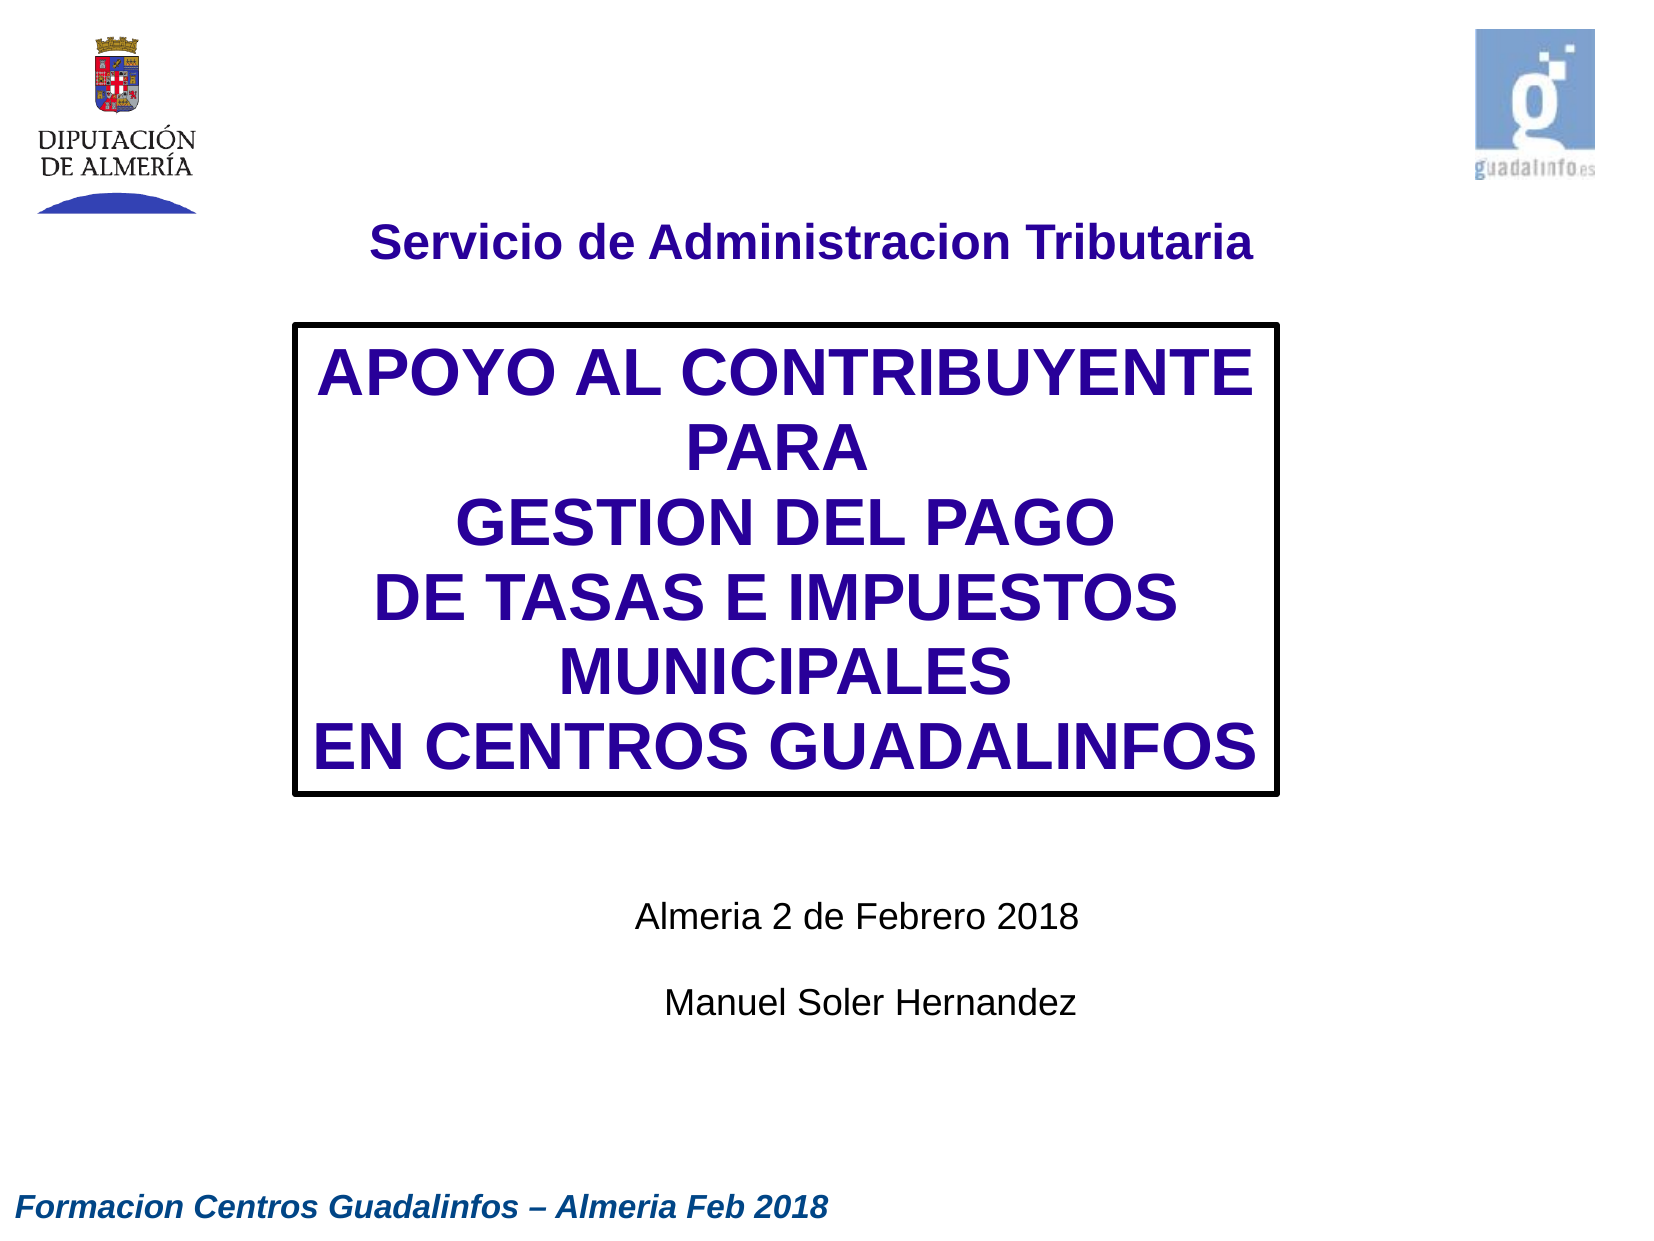

Servicio de Administracion Tributaria
APOYO AL CONTRIBUYENTE
PARA
GESTION DEL PAGO
DE TASAS E IMPUESTOS
MUNICIPALES
EN CENTROS GUADALINFOS
Almeria 2 de Febrero 2018
Manuel Soler Hernandez
Formacion Centros Guadalinfos – Almeria Feb 2018